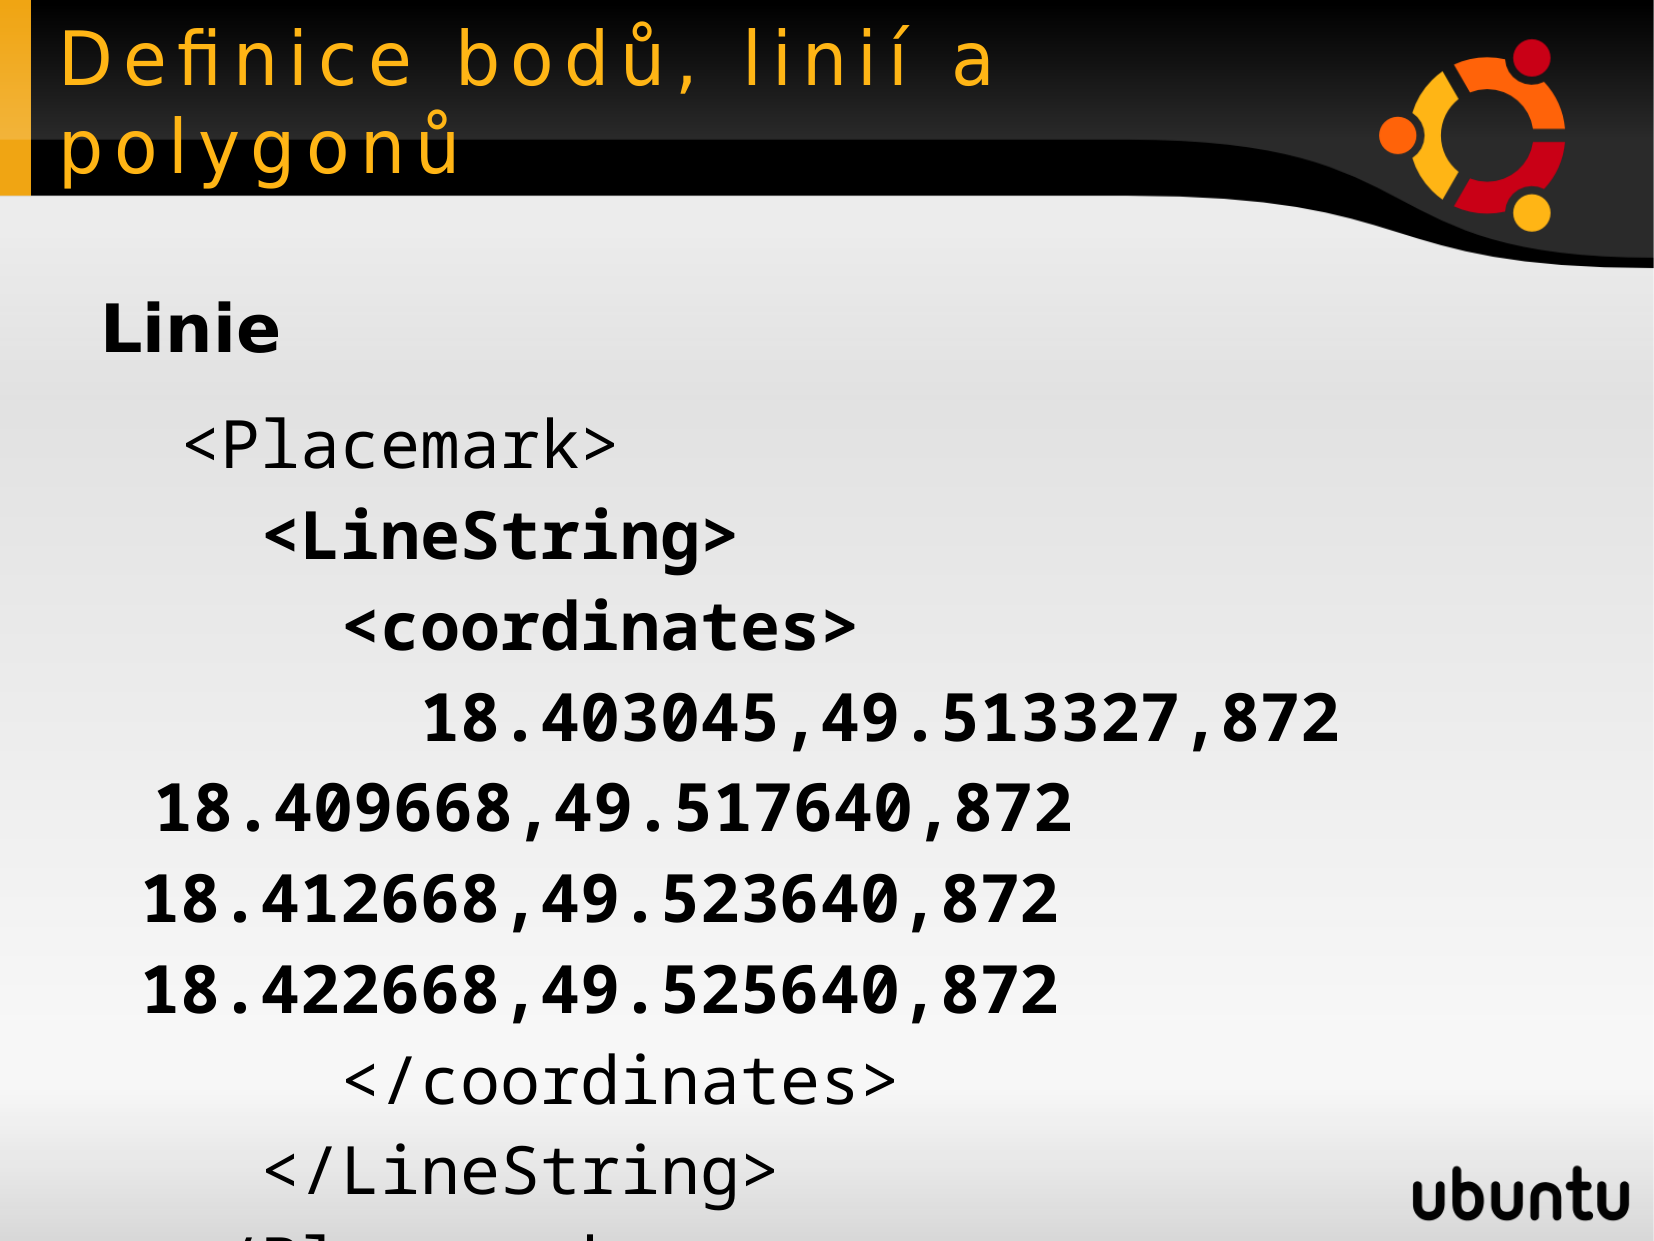

# Definice bodů, linií a polygonů
Linie
 <Placemark>
 <LineString>
 <coordinates>
 18.403045,49.513327,872 18.409668,49.517640,872
 18.412668,49.523640,872
 18.422668,49.525640,872
 </coordinates>
 </LineString>
 </Placemark>